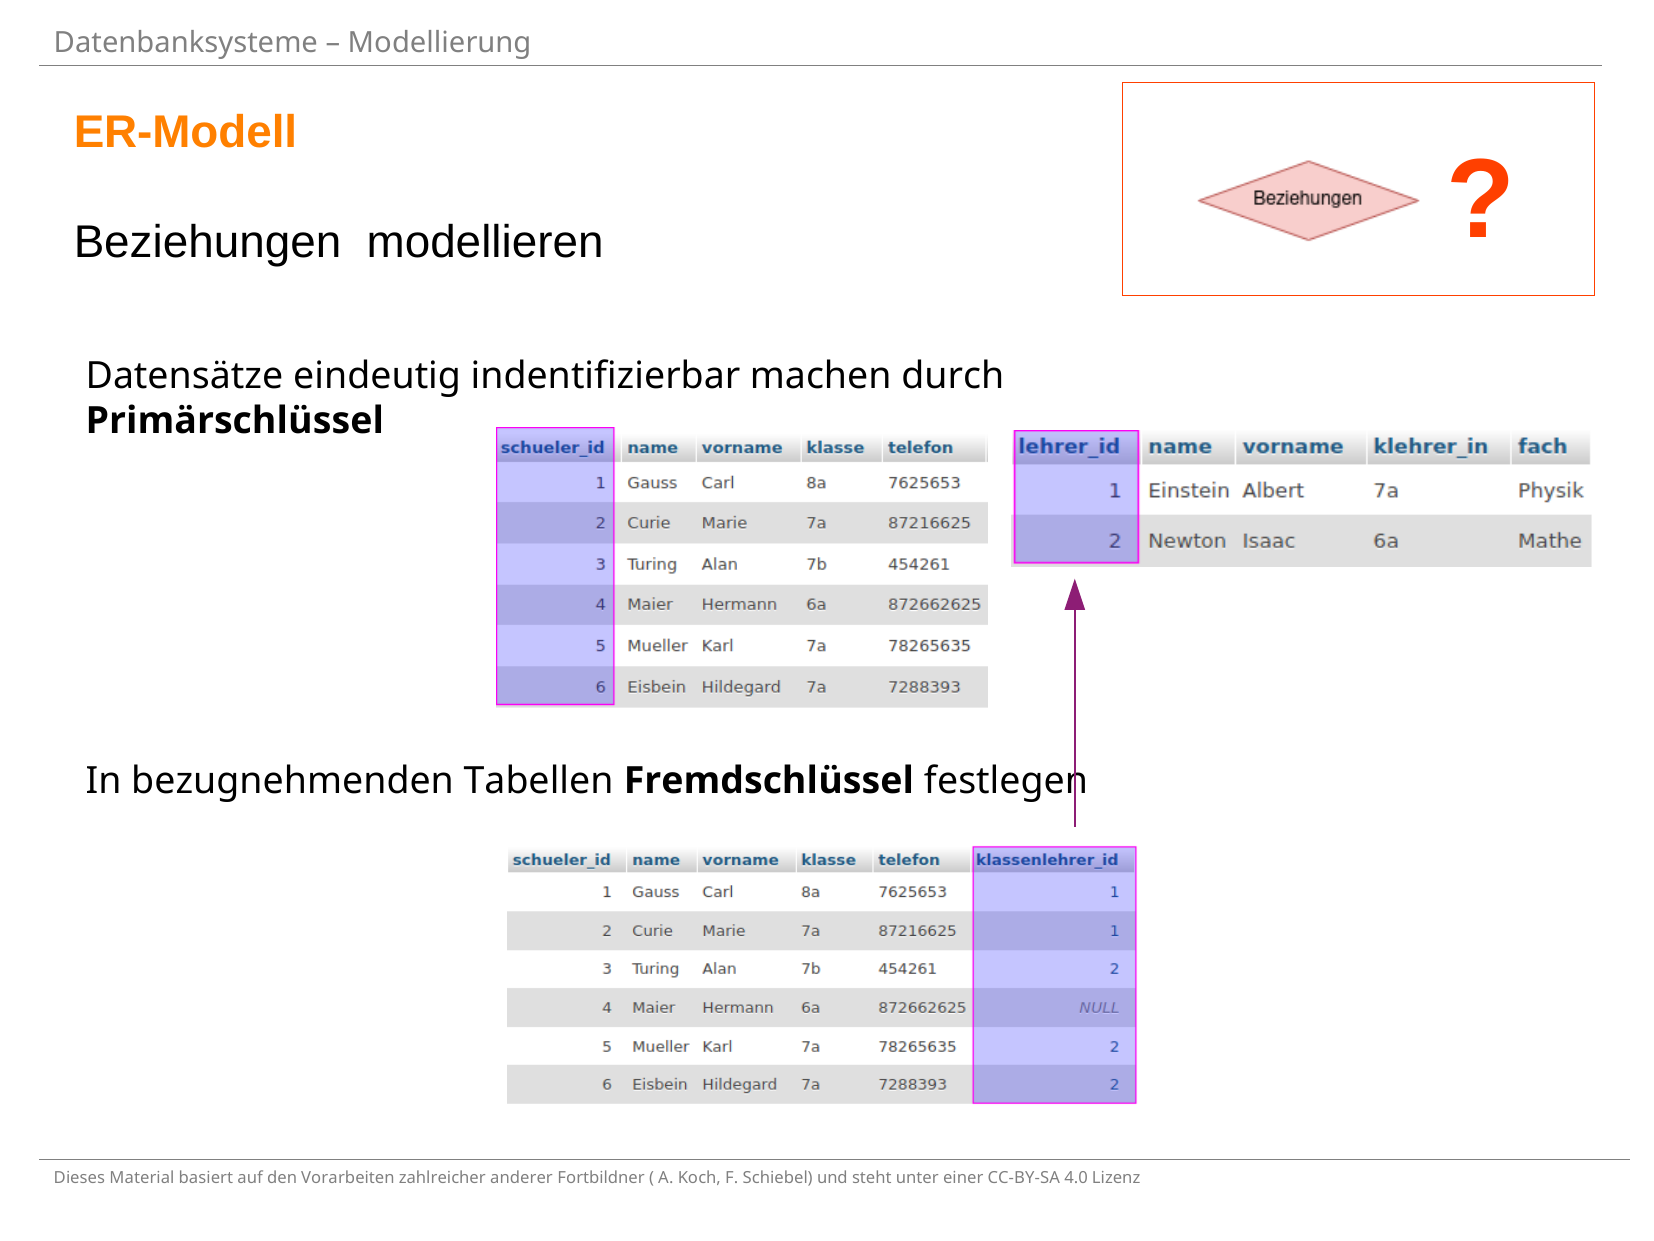

Datenbanksysteme – Modellierung
ER-Modell
Beziehungen modellieren
?
Datensätze eindeutig indentifizierbar machen durch Primärschlüssel
In bezugnehmenden Tabellen Fremdschlüssel festlegen